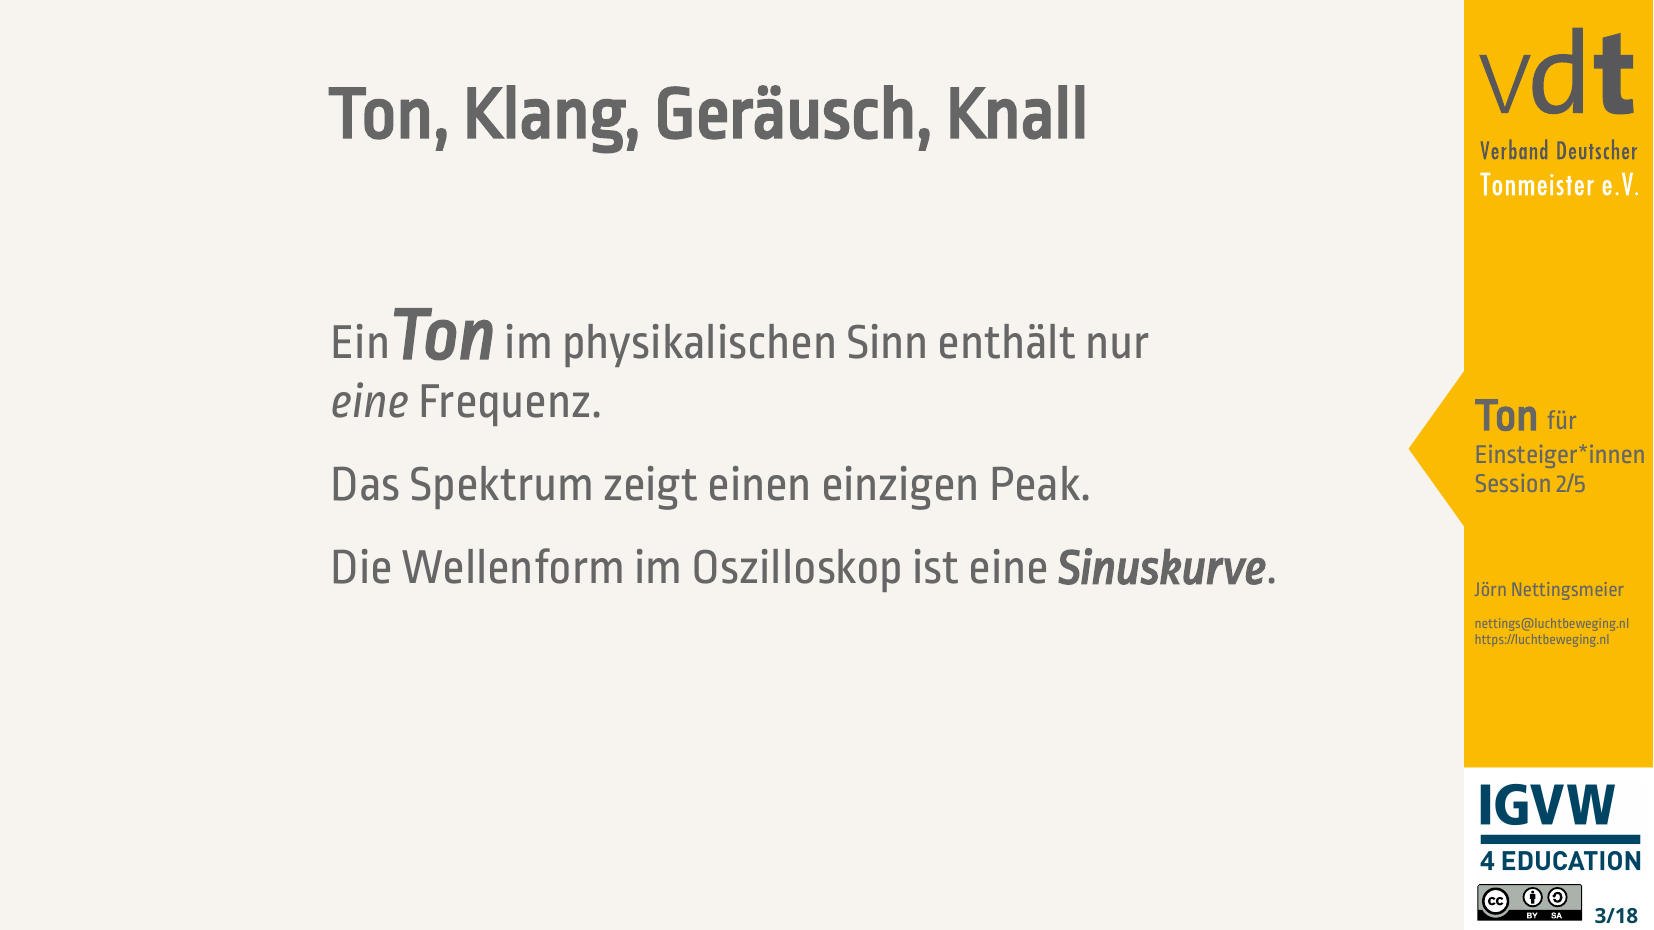

# Ton, Klang, Geräusch, Knall
EinTon im physikalischen Sinn enthält nur
eine Frequenz.
Das Spektrum zeigt einen einzigen Peak.
Die Wellenform im Oszilloskop ist eine Sinuskurve.